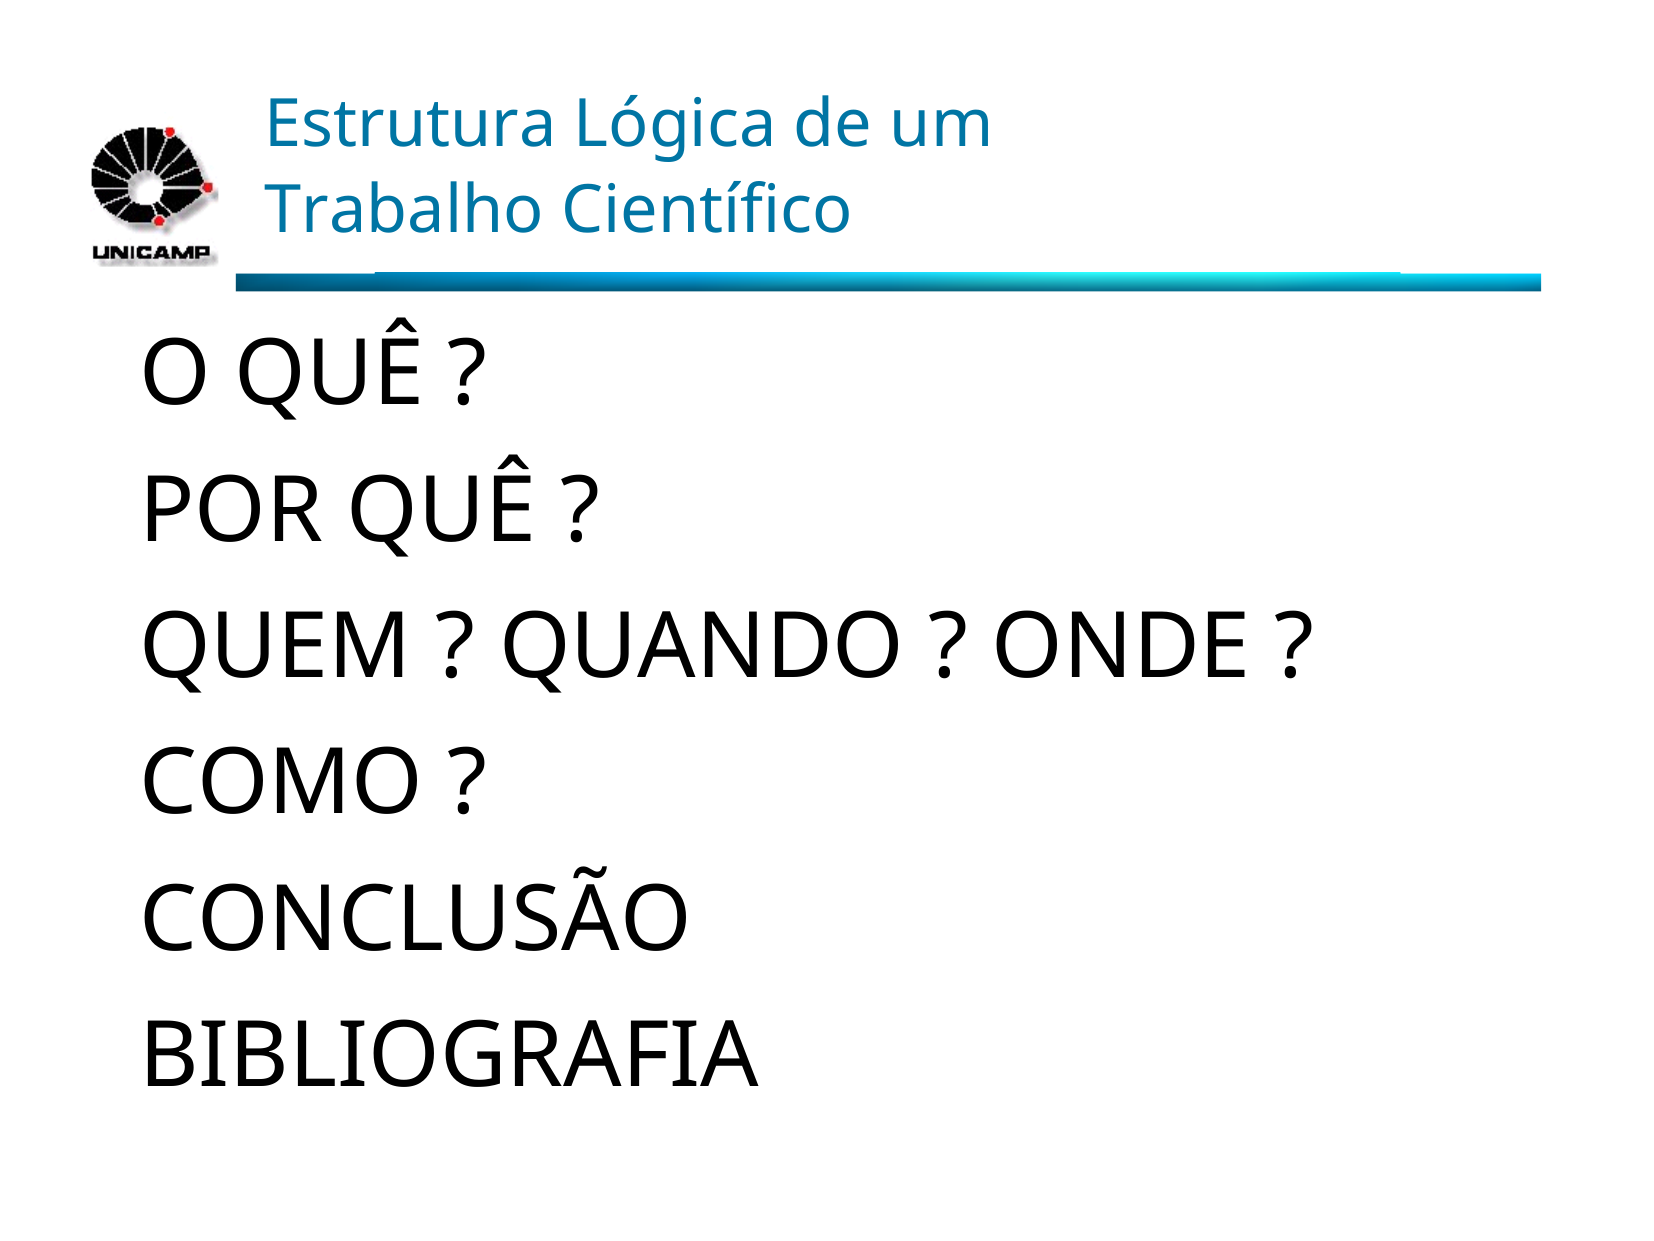

# Estrutura Lógica de um Trabalho Científico
O QUÊ ?
POR QUÊ ?
QUEM ? QUANDO ? ONDE ?
COMO ?
CONCLUSÃO
BIBLIOGRAFIA